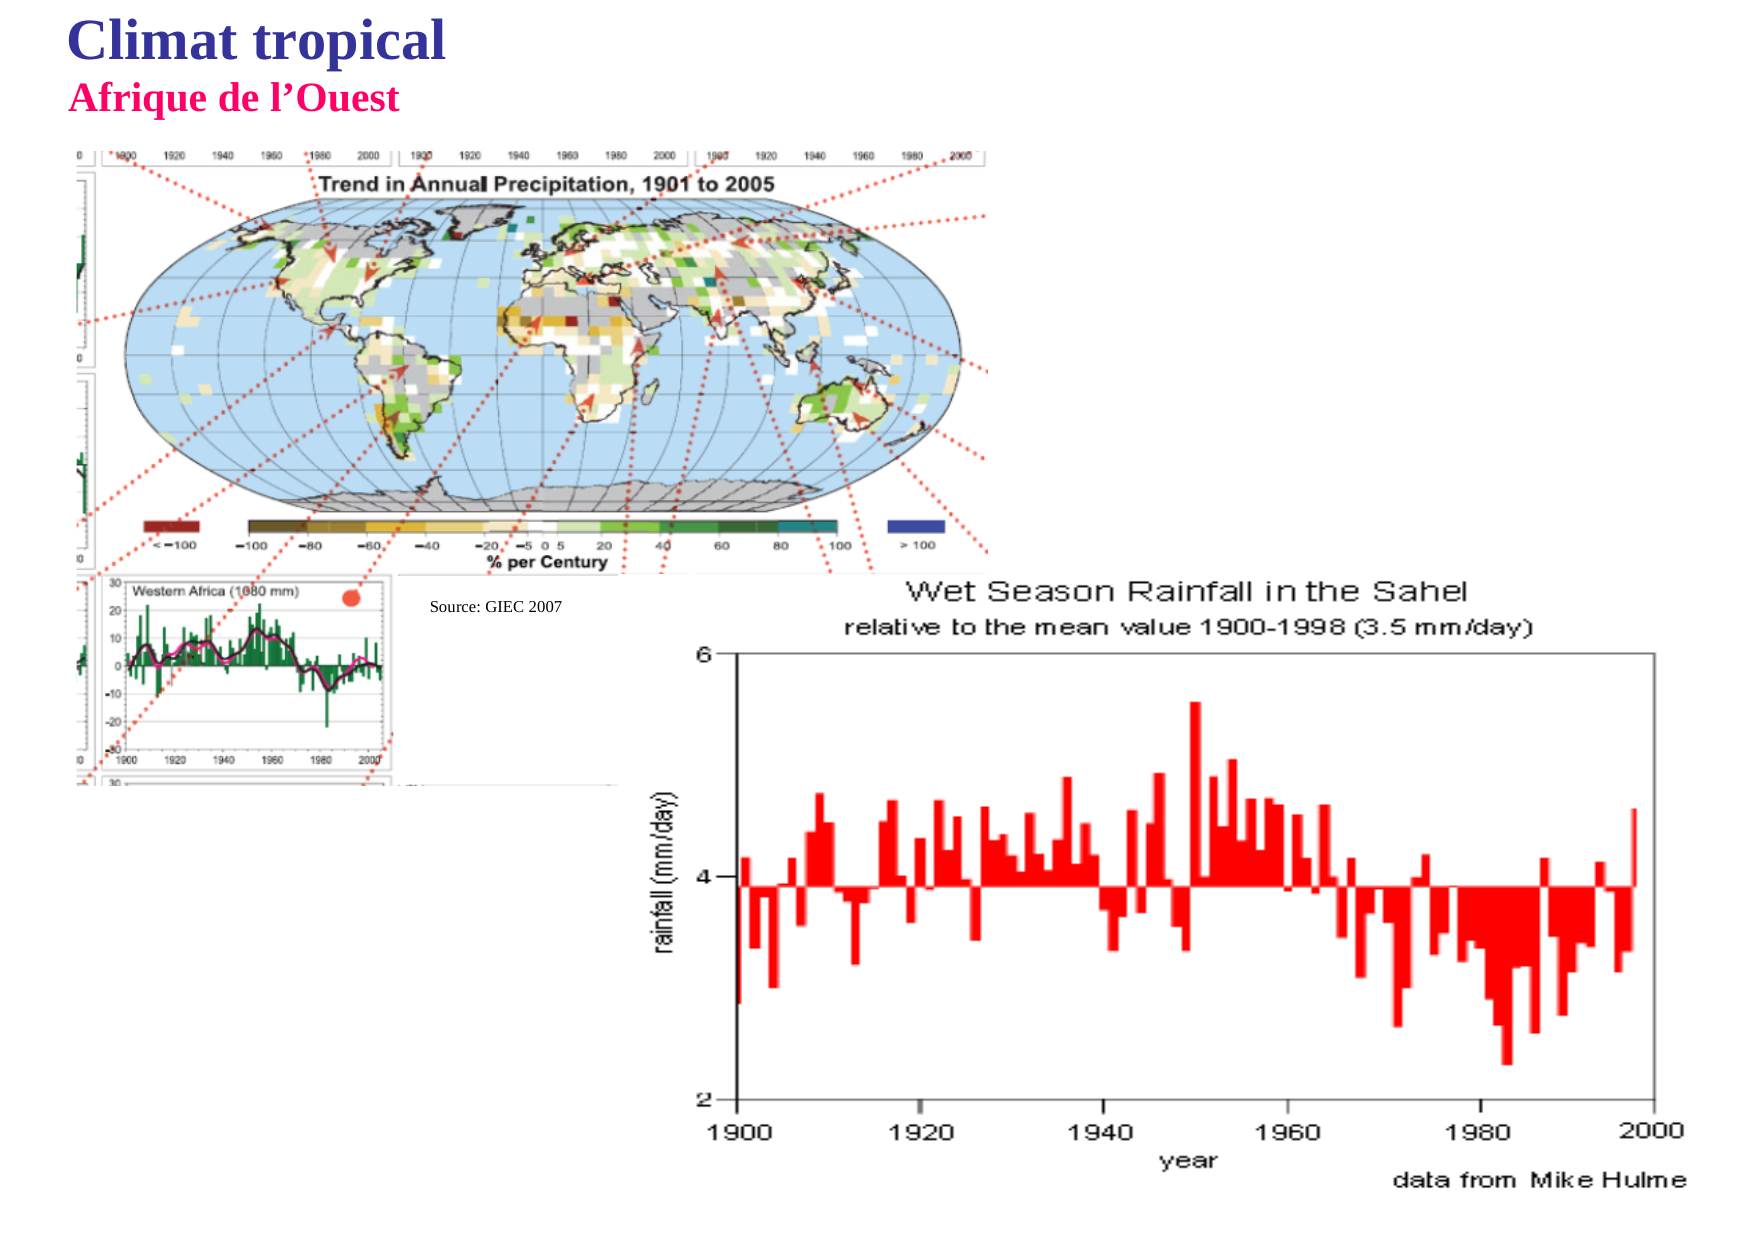

Climat tropical
Afrique de l’Ouest
Source: GIEC 2007